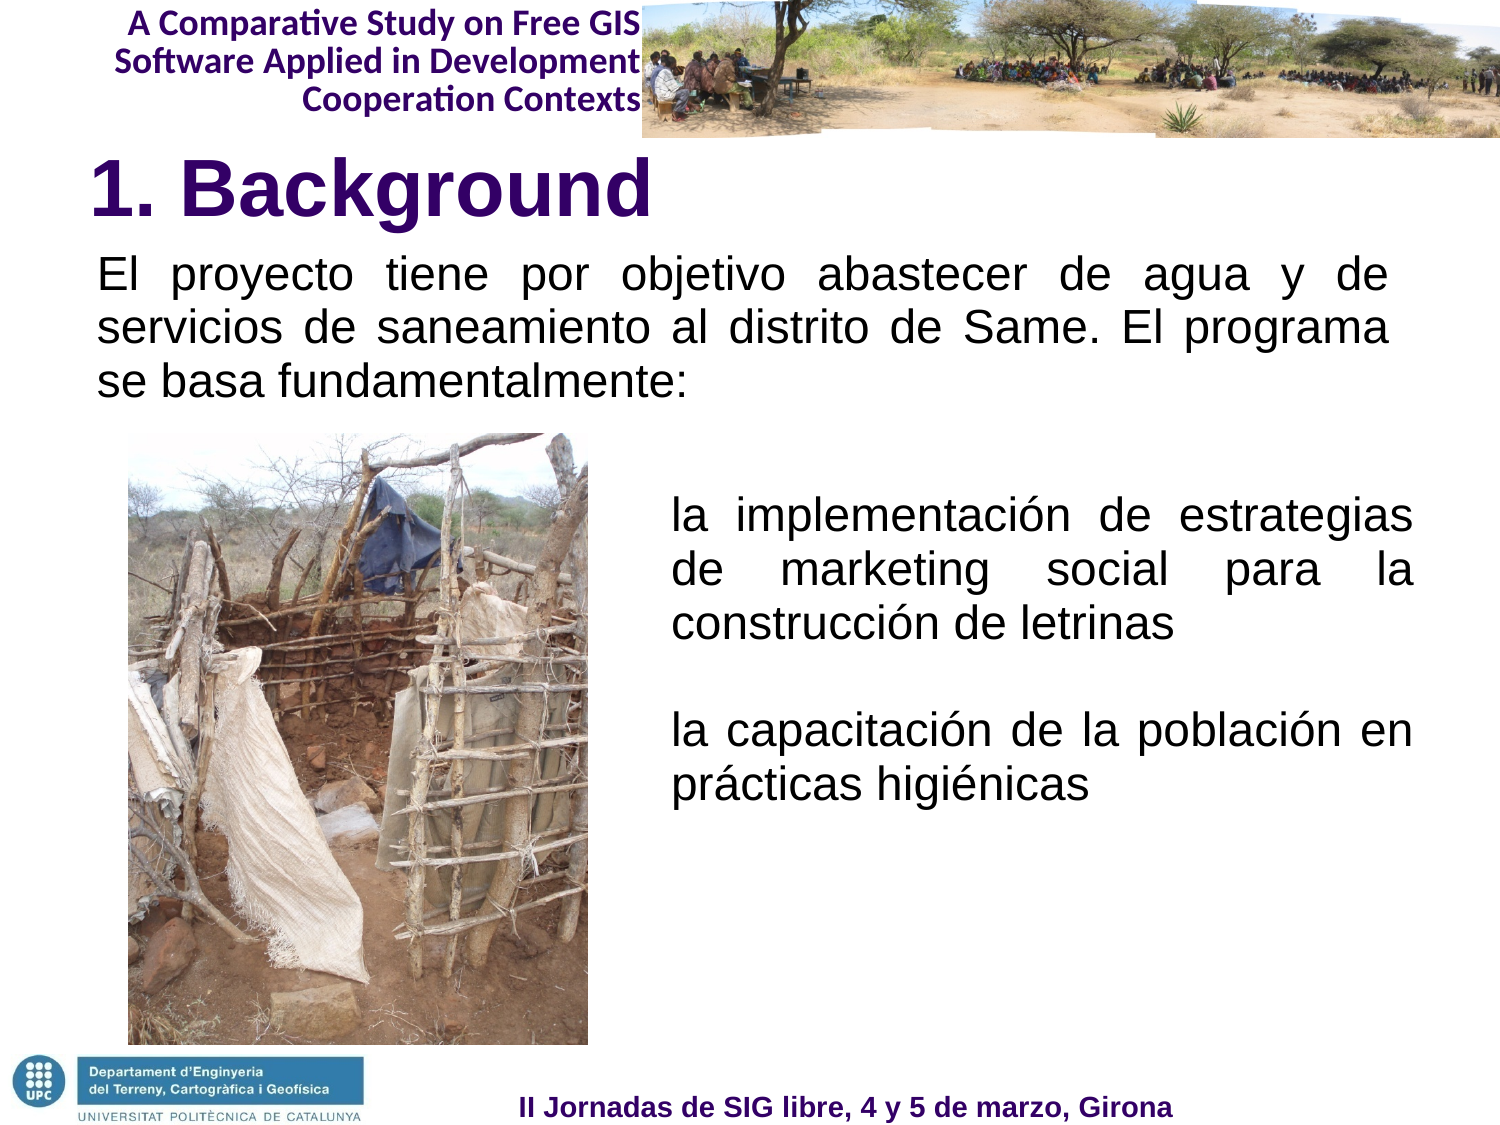

# 1. Background
El proyecto tiene por objetivo abastecer de agua y de servicios de saneamiento al distrito de Same. El programa se basa fundamentalmente:
la implementación de estrategias de marketing social para la construcción de letrinas
la capacitación de la población en prácticas higiénicas
II Jornadas de SIG libre, 4 y 5 de marzo, Girona